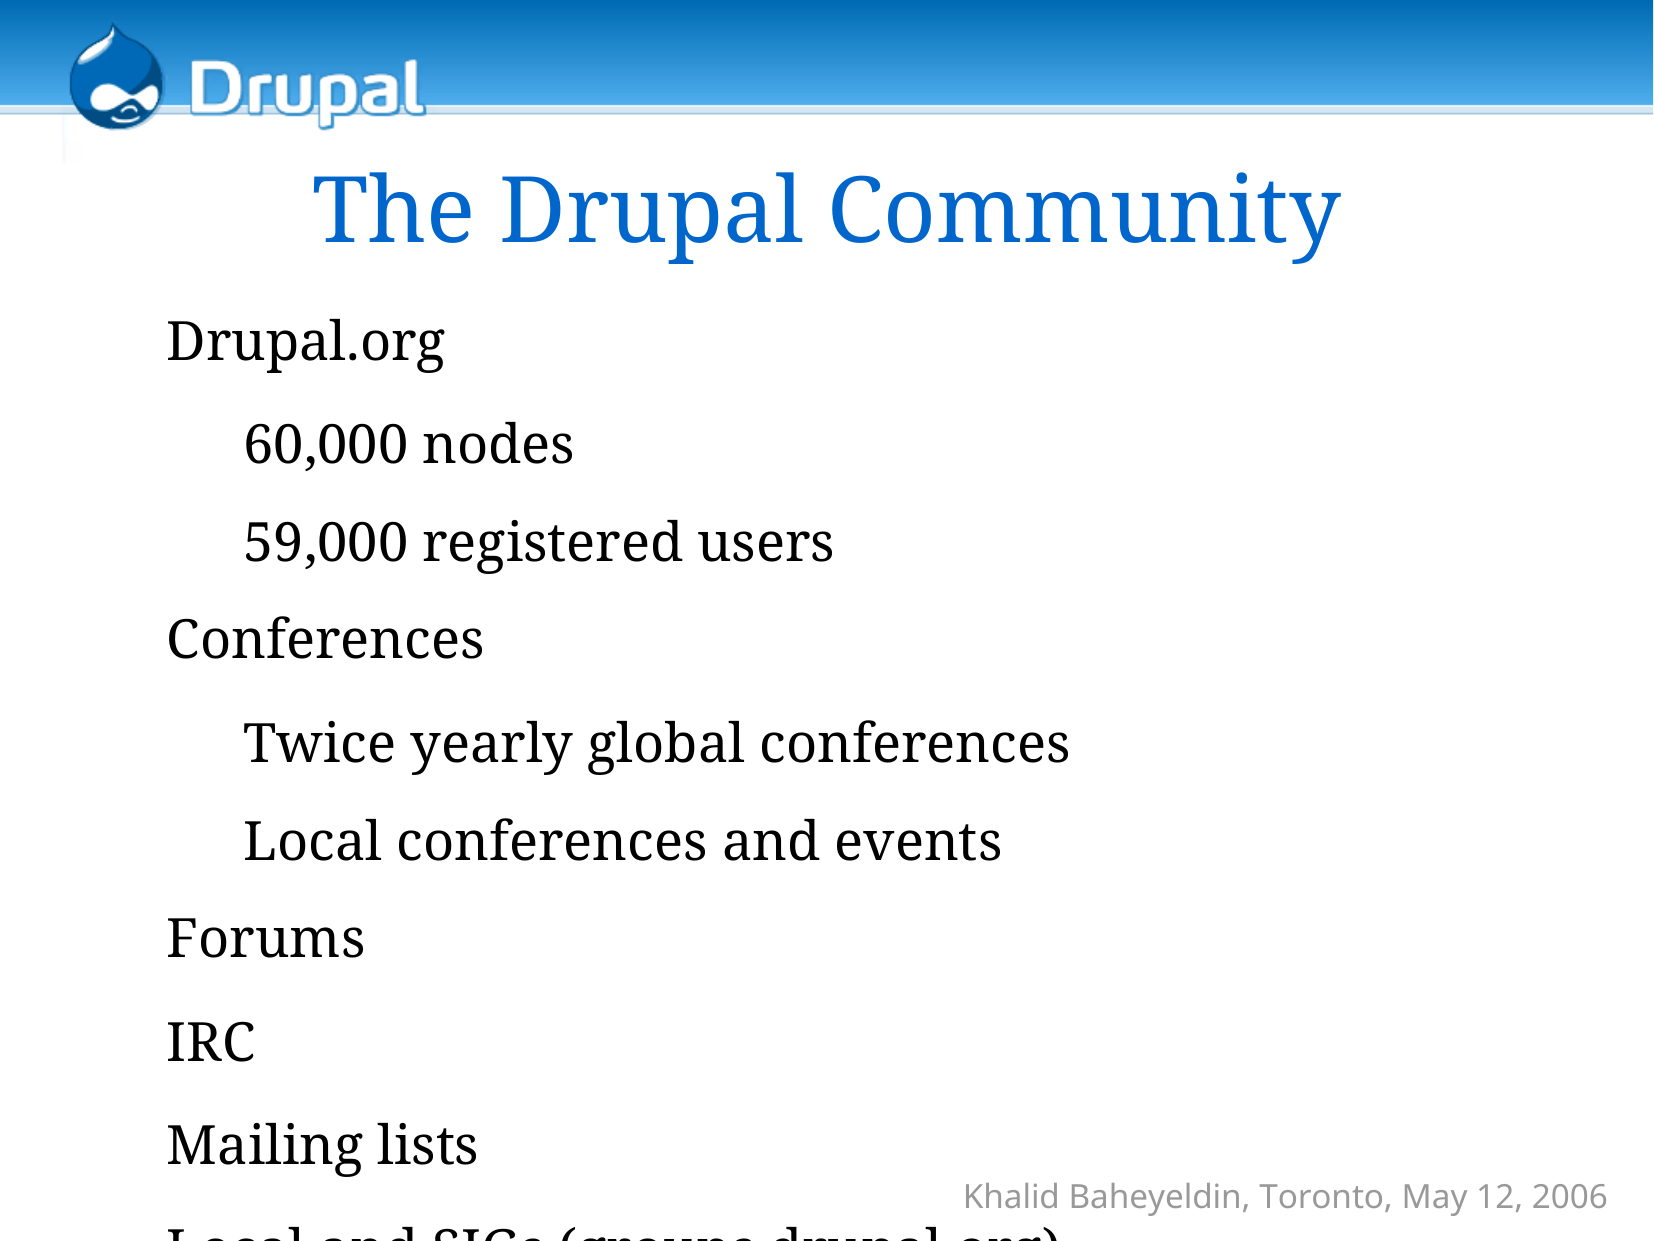

# The Drupal Community
Drupal.org
60,000 nodes
59,000 registered users
Conferences
Twice yearly global conferences
Local conferences and events
Forums
IRC
Mailing lists
Local and SIGs (groups.drupal.org)